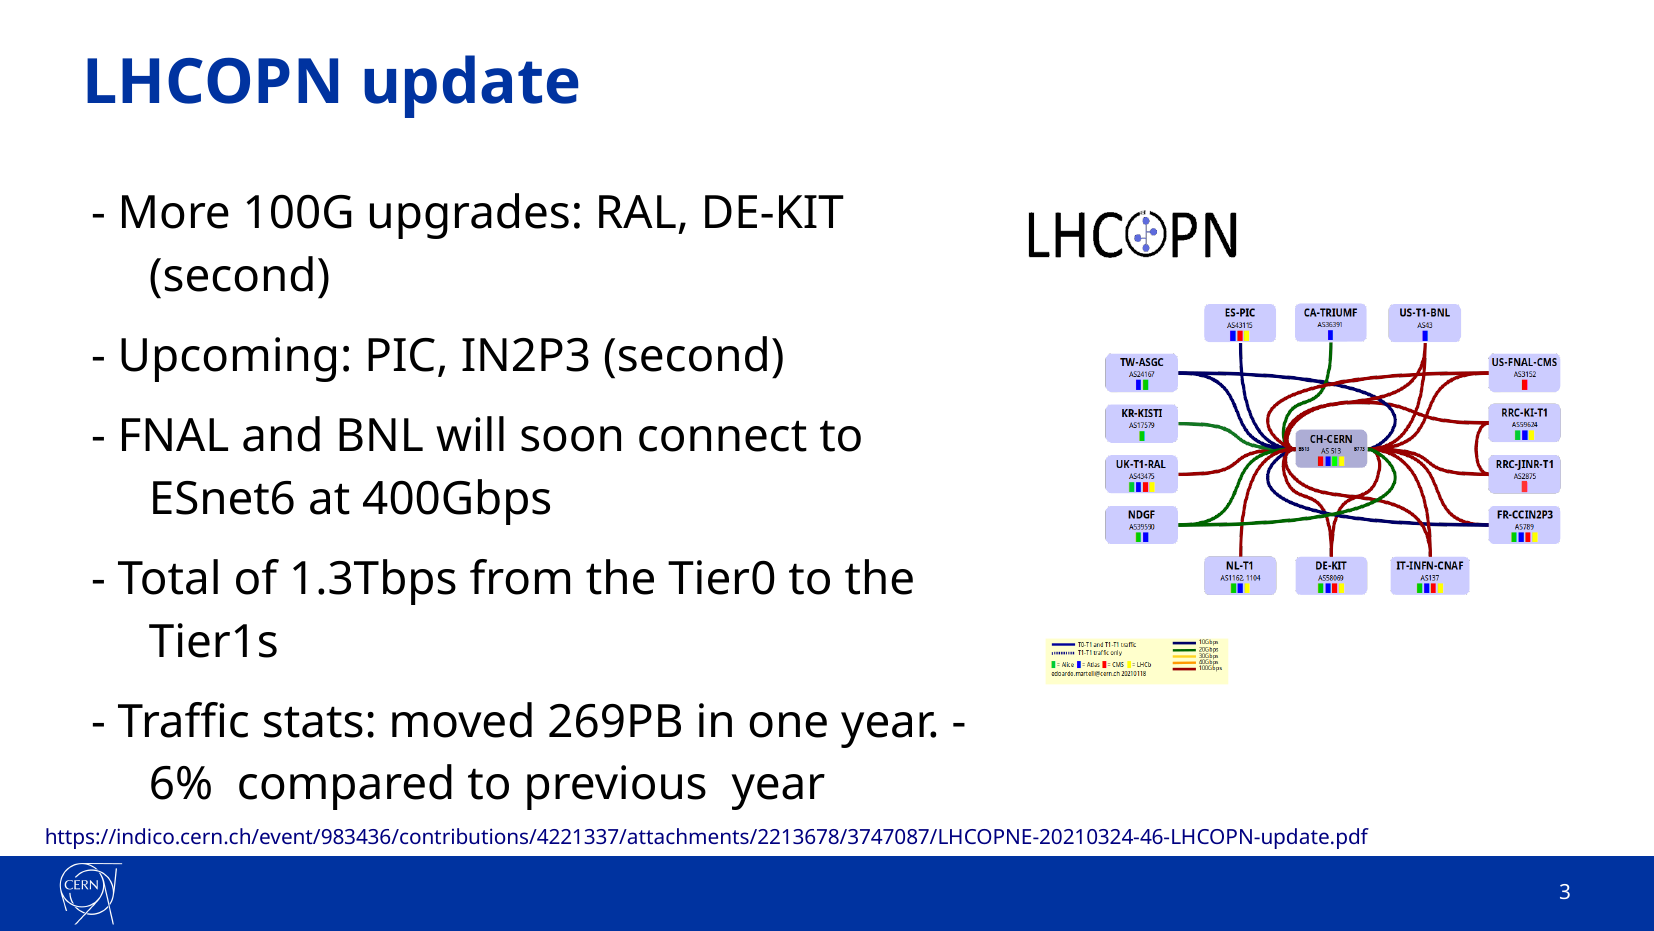

# LHCOPN update
- More 100G upgrades: RAL, DE-KIT (second)
- Upcoming: PIC, IN2P3 (second)
- FNAL and BNL will soon connect to ESnet6 at 400Gbps
- Total of 1.3Tbps from the Tier0 to the Tier1s
- Traffic stats: moved 269PB in one year. -6% compared to previous year
https://indico.cern.ch/event/983436/contributions/4221337/attachments/2213678/3747087/LHCOPNE-20210324-46-LHCOPN-update.pdf
3